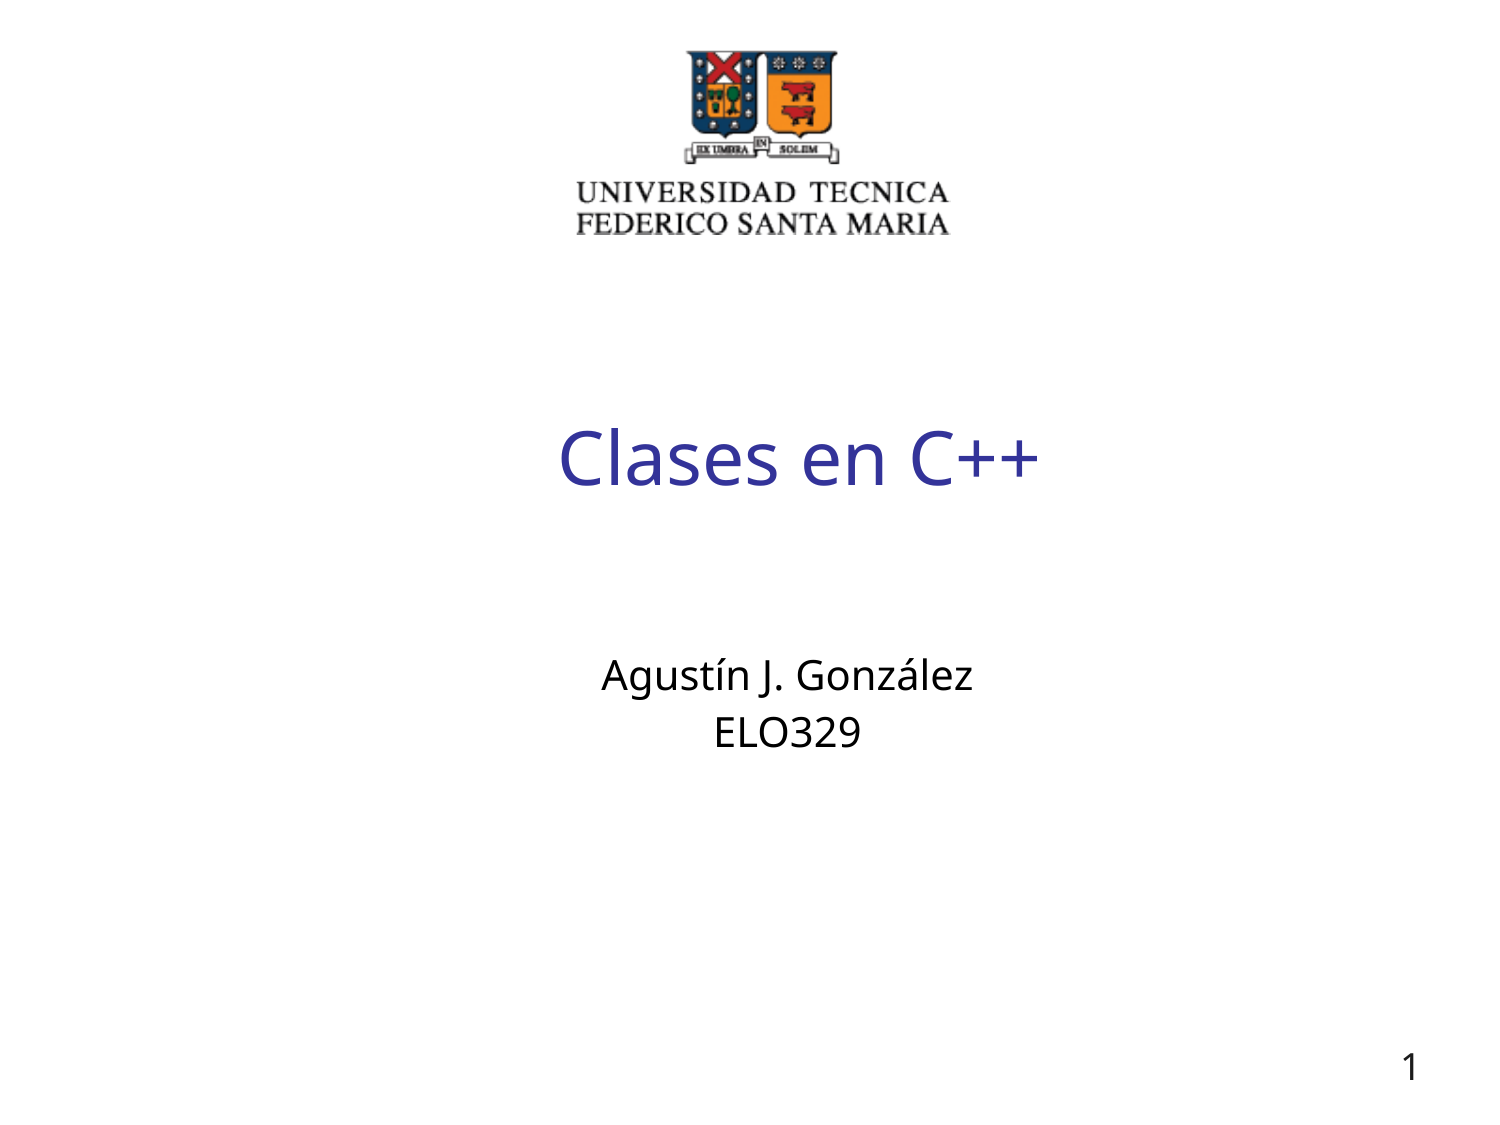

# Clases en C++
Agustín J. González
ELO329
1